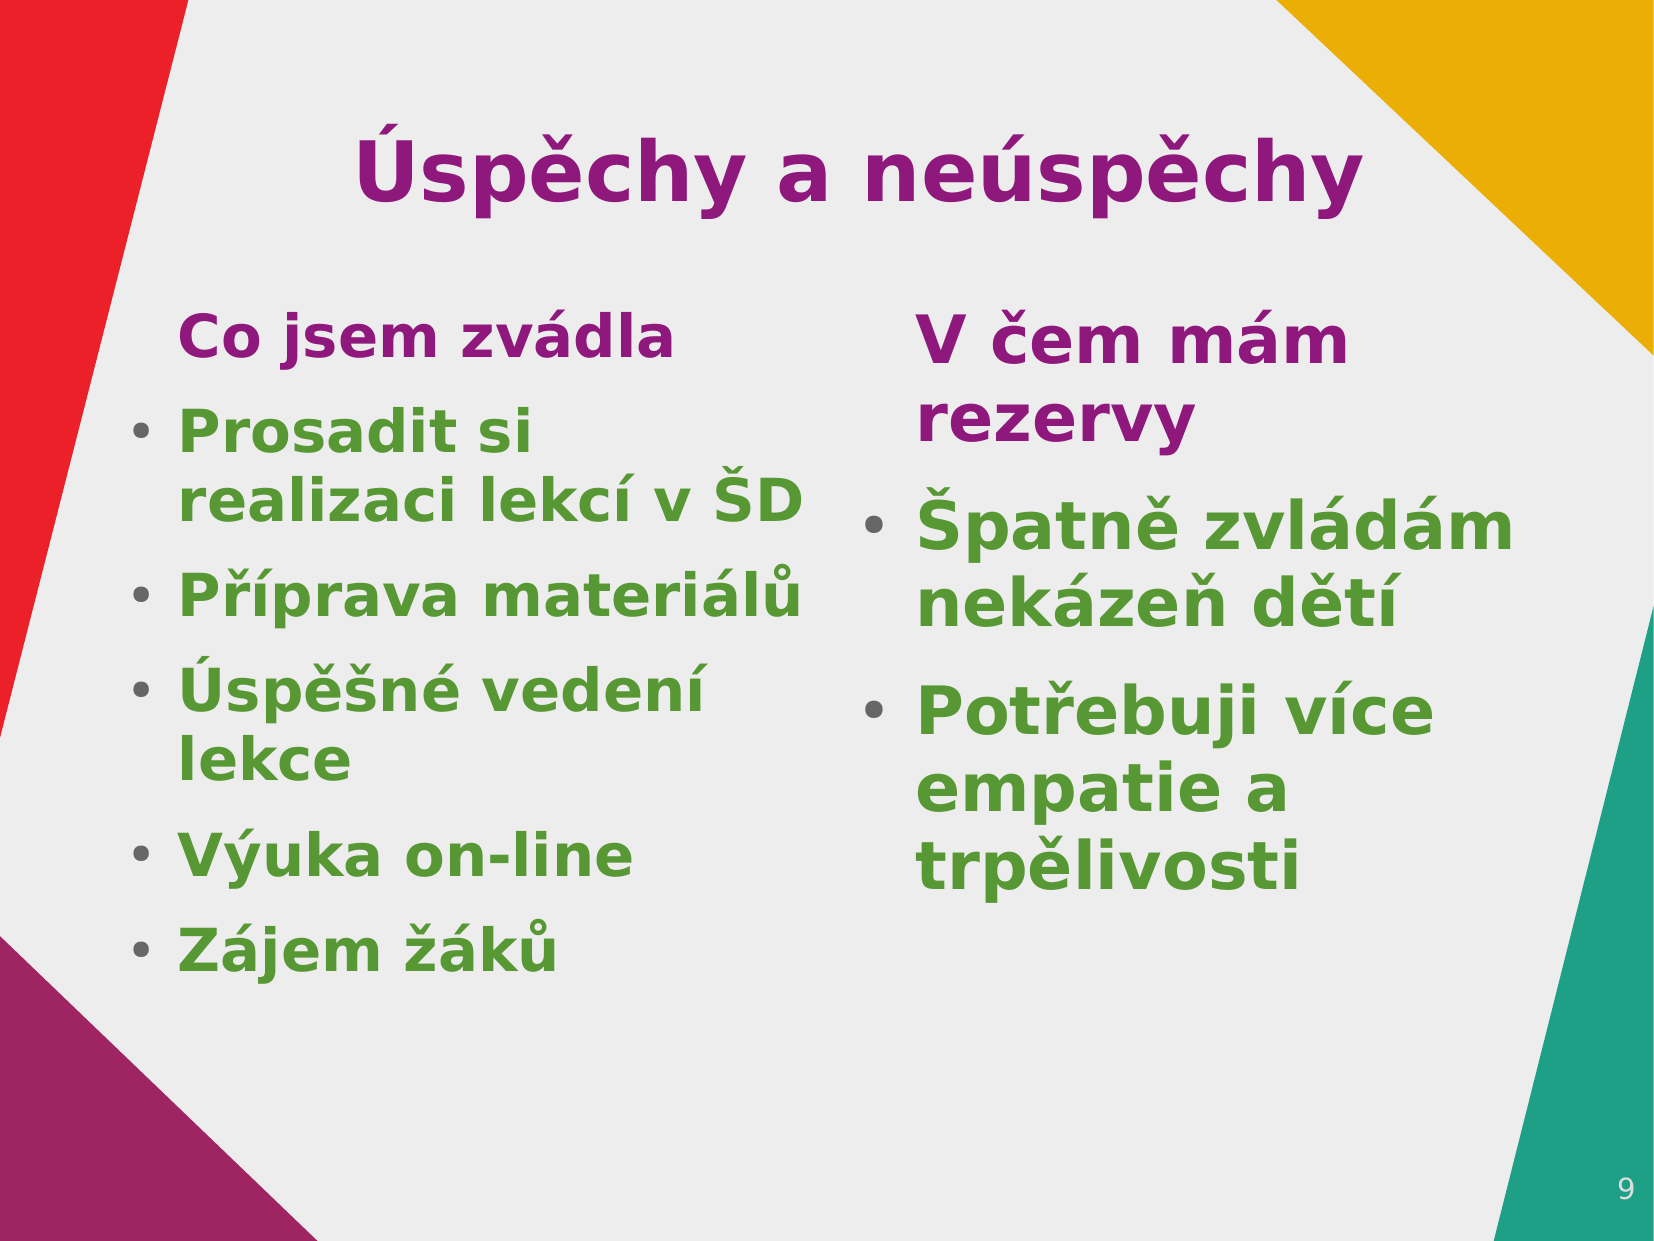

# Úspěchy a neúspěchy
Co jsem zvádla
Prosadit si realizaci lekcí v ŠD
Příprava materiálů
Úspěšné vedení lekce
Výuka on-line
Zájem žáků
V čem mám rezervy
Špatně zvládám nekázeň dětí
Potřebuji více empatie a trpělivosti
9